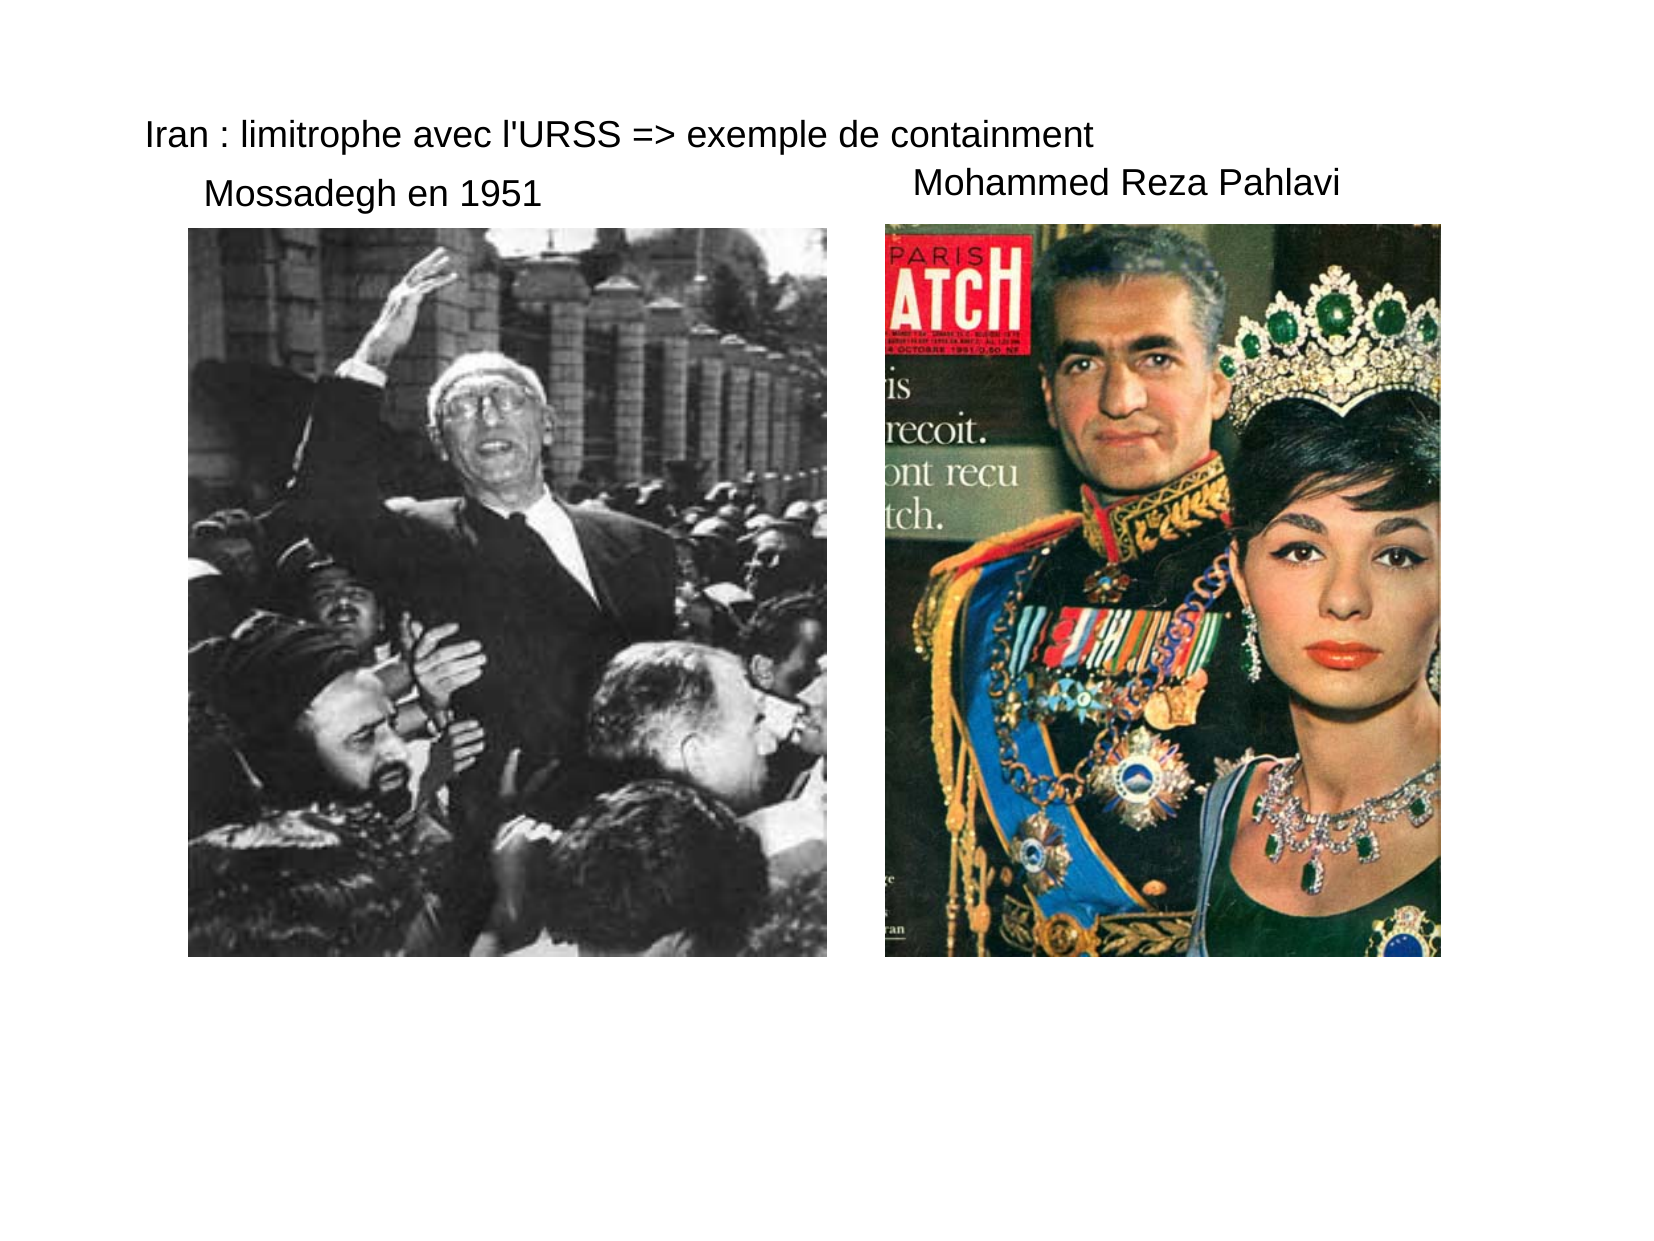

Iran : limitrophe avec l'URSS => exemple de containment
Mohammed Reza Pahlavi
Mossadegh en 1951